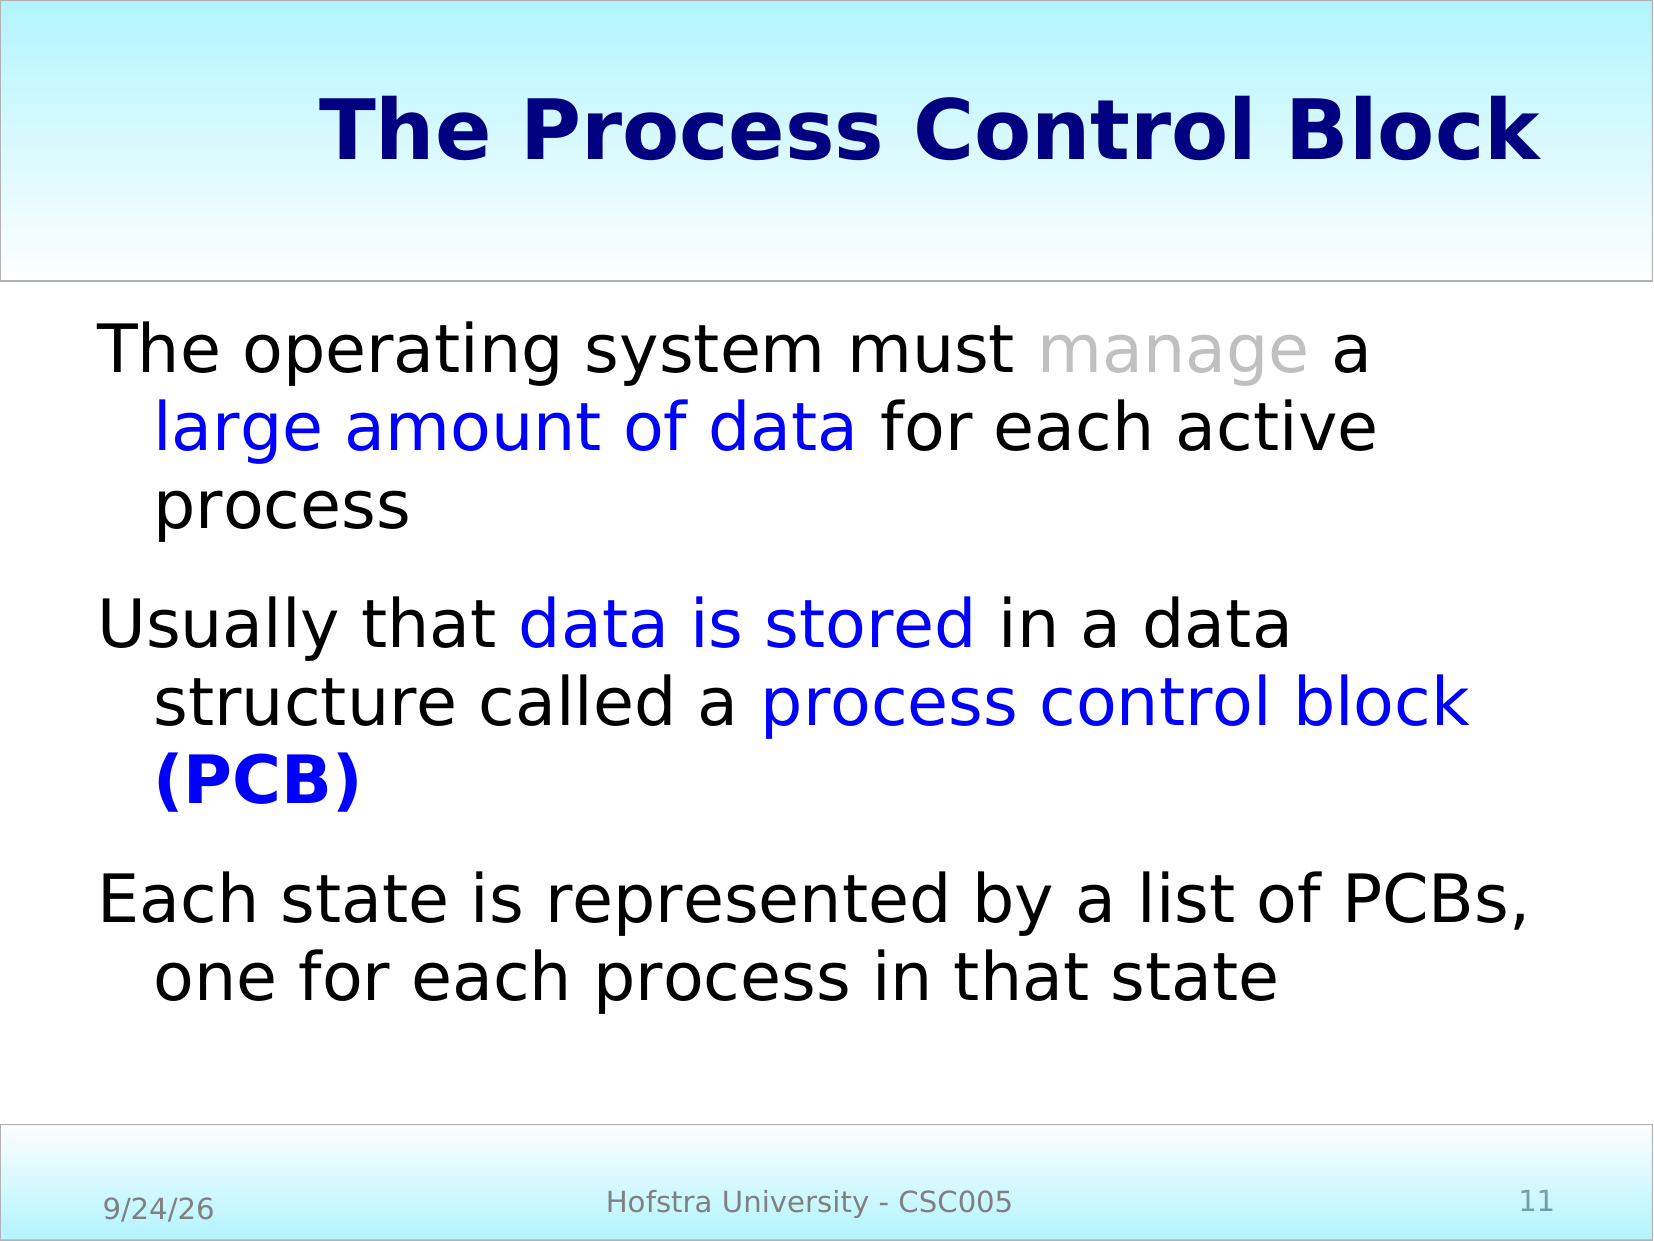

# The Process Control Block
The operating system must manage a large amount of data for each active process
Usually that data is stored in a data structure called a process control block (PCB)
Each state is represented by a list of PCBs, one for each process in that state
11
Hofstra University - CSC005